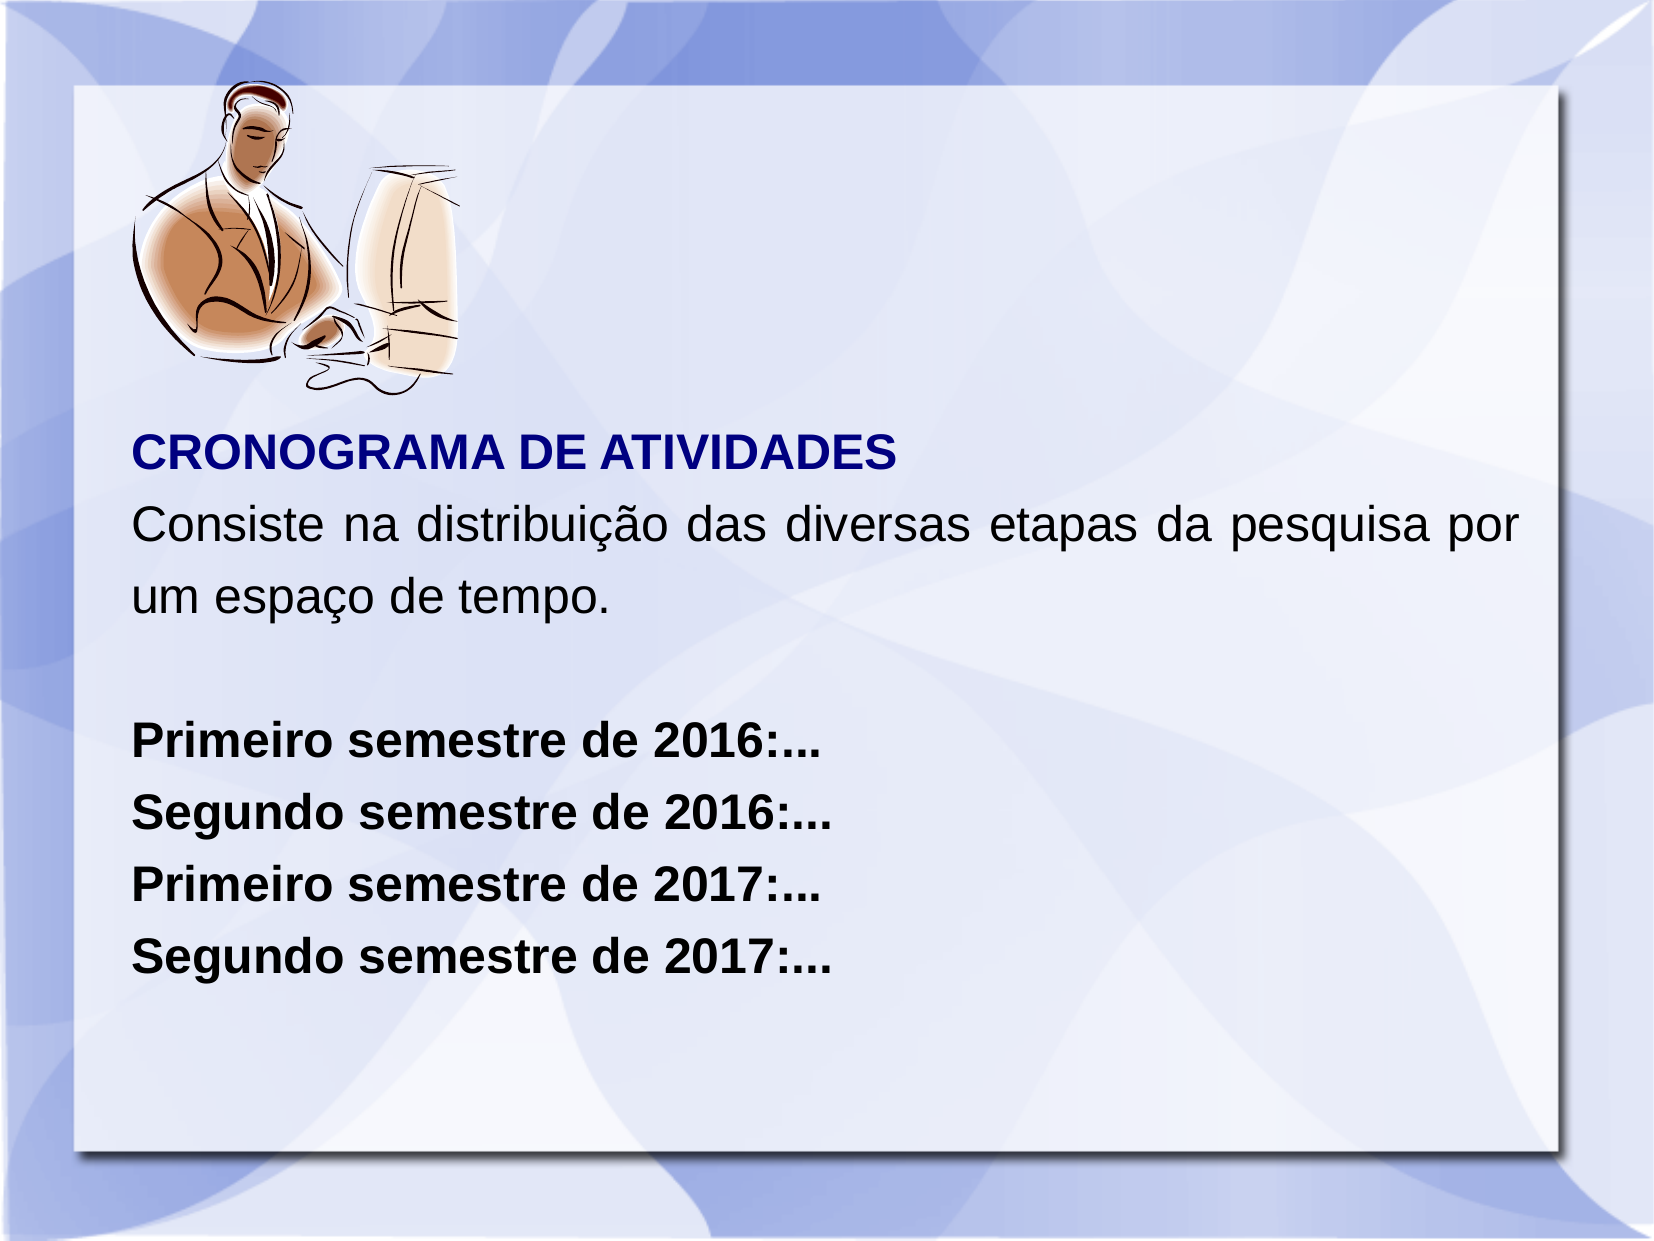

CRONOGRAMA DE ATIVIDADES
Consiste na distribuição das diversas etapas da pesquisa por um espaço de tempo.
Primeiro semestre de 2016:...
Segundo semestre de 2016:...
Primeiro semestre de 2017:...
Segundo semestre de 2017:...